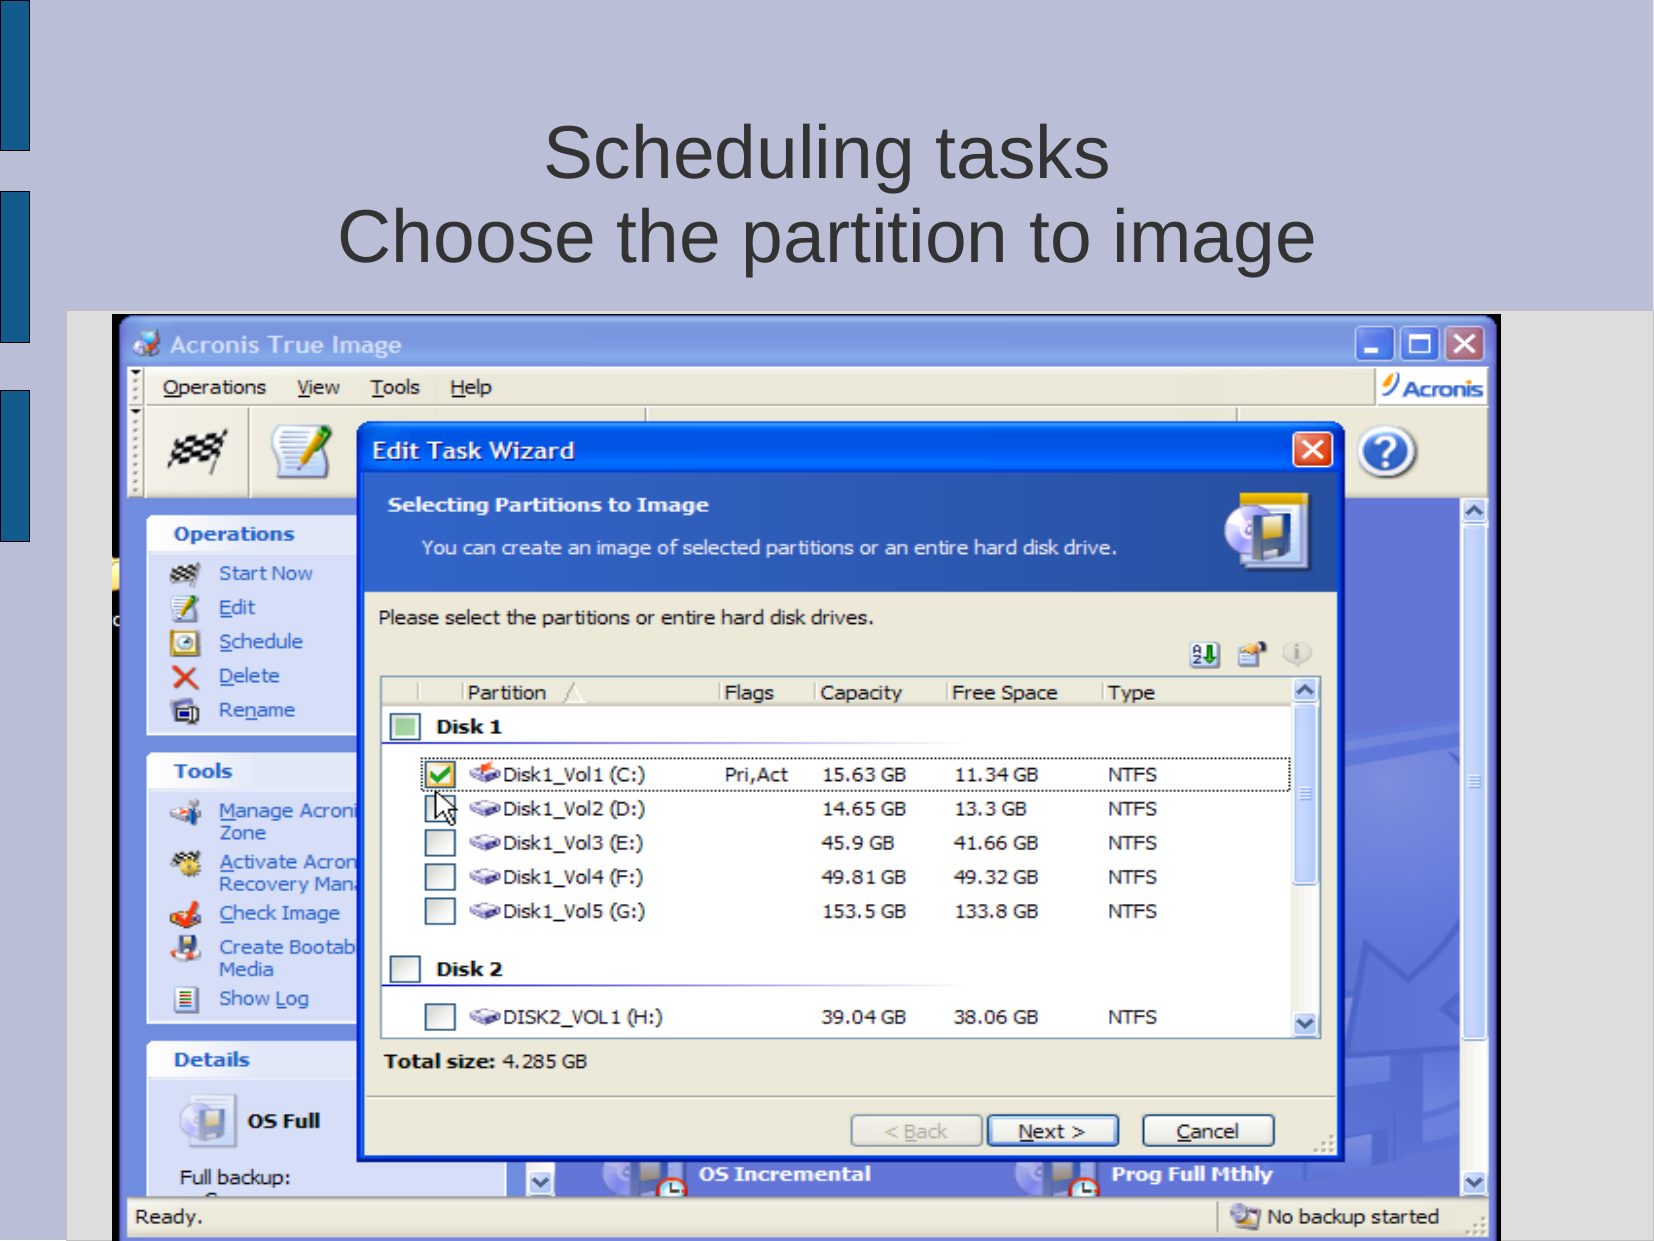

# Scheduling tasks Choose the partition to image